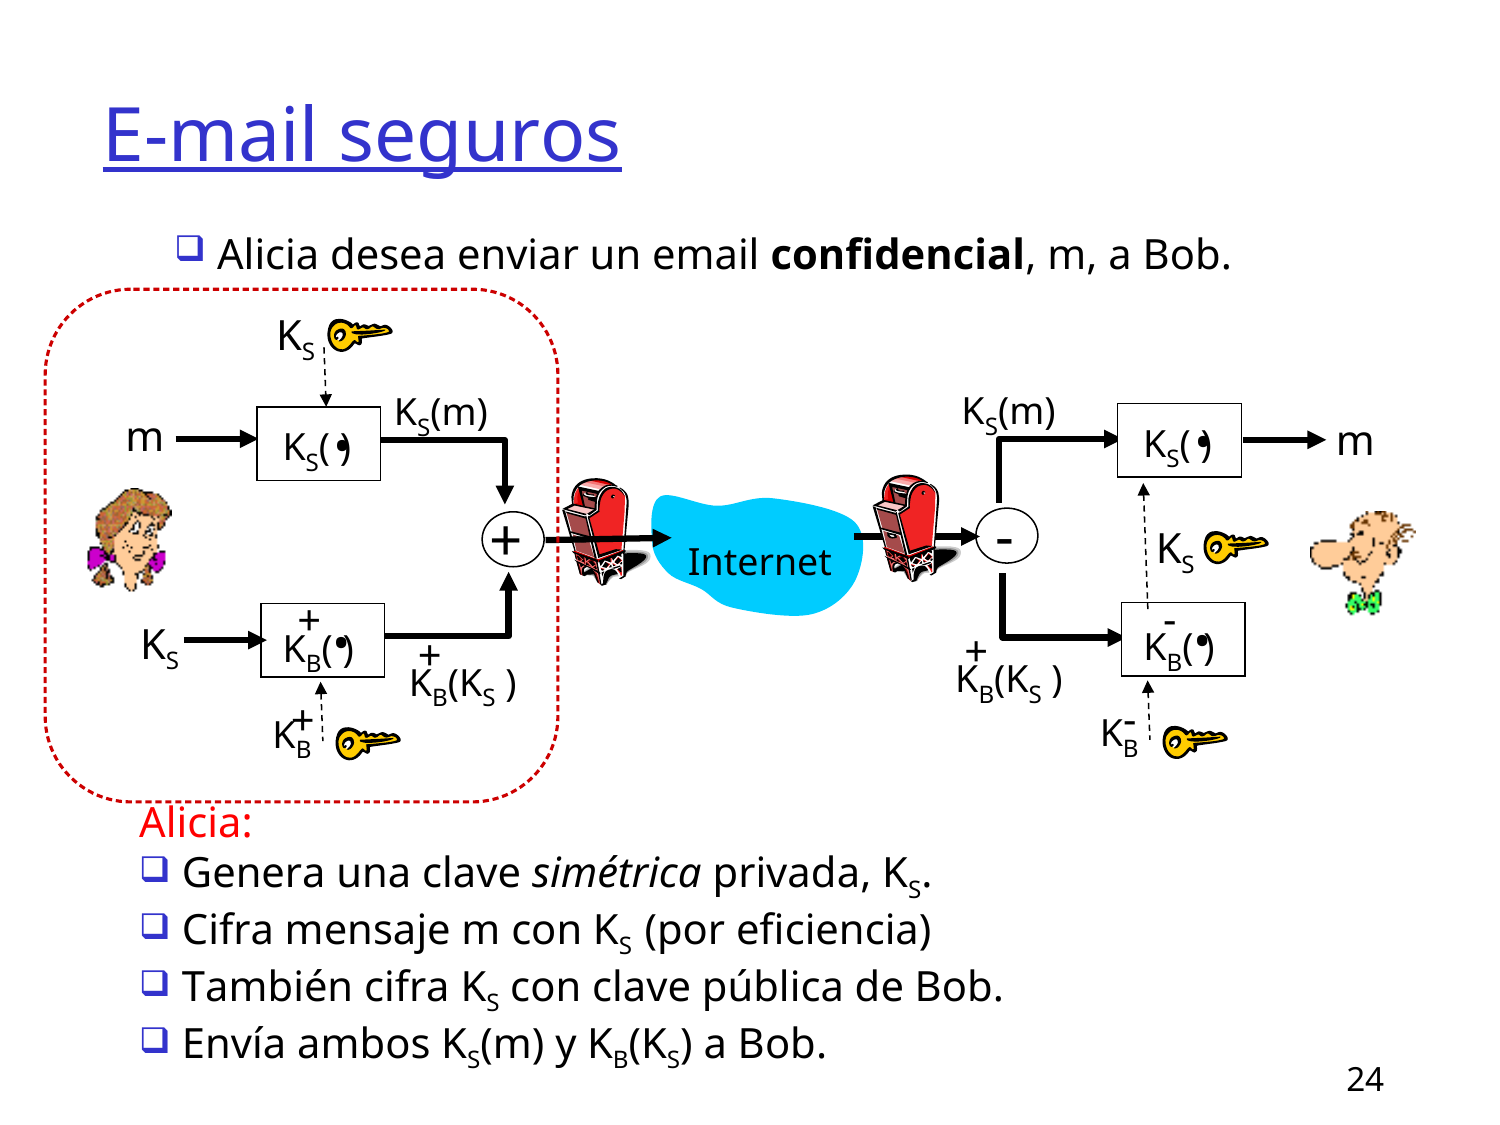

# E-mail seguros
 Alicia desea enviar un email confidencial, m, a Bob.
KS
.
KS( )
.
KS( )
KS(m)
KS(m)
m
m
-
+
KS
Internet
.
-
KB( )
.
+
KB( )
KS
+
KB(KS )
+
KB(KS )
-
KB
+
KB
Alicia:
 Genera una clave simétrica privada, KS.
 Cifra mensaje m con KS (por eficiencia)
 También cifra KS con clave pública de Bob.
 Envía ambos KS(m) y KB(KS) a Bob.
24